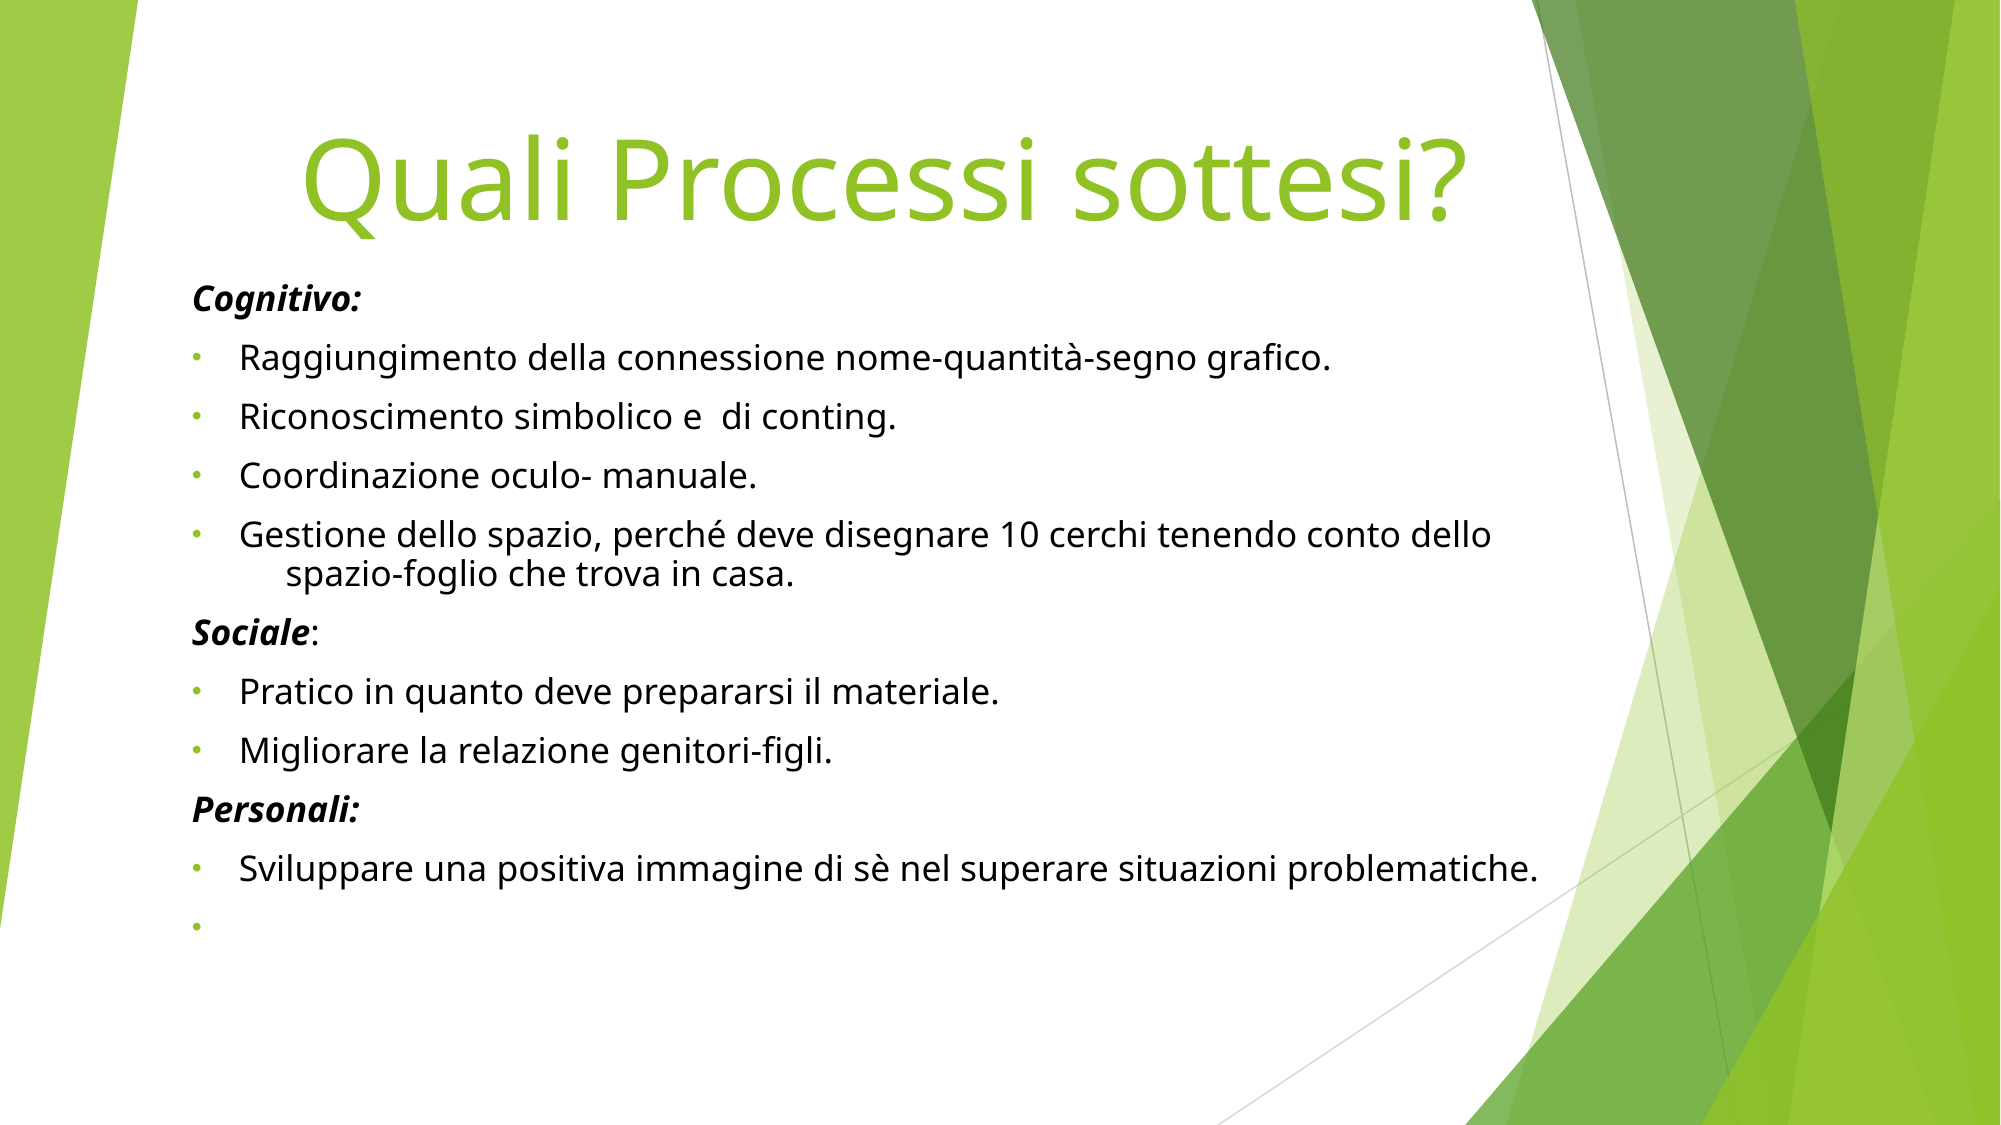

# Quali Processi sottesi?
Cognitivo:
Raggiungimento della connessione nome-quantità-segno grafico.
Riconoscimento simbolico e di conting.
Coordinazione oculo- manuale.
Gestione dello spazio, perché deve disegnare 10 cerchi tenendo conto dello spazio-foglio che trova in casa.
Sociale:
Pratico in quanto deve prepararsi il materiale.
Migliorare la relazione genitori-figli.
Personali:
Sviluppare una positiva immagine di sè nel superare situazioni problematiche.